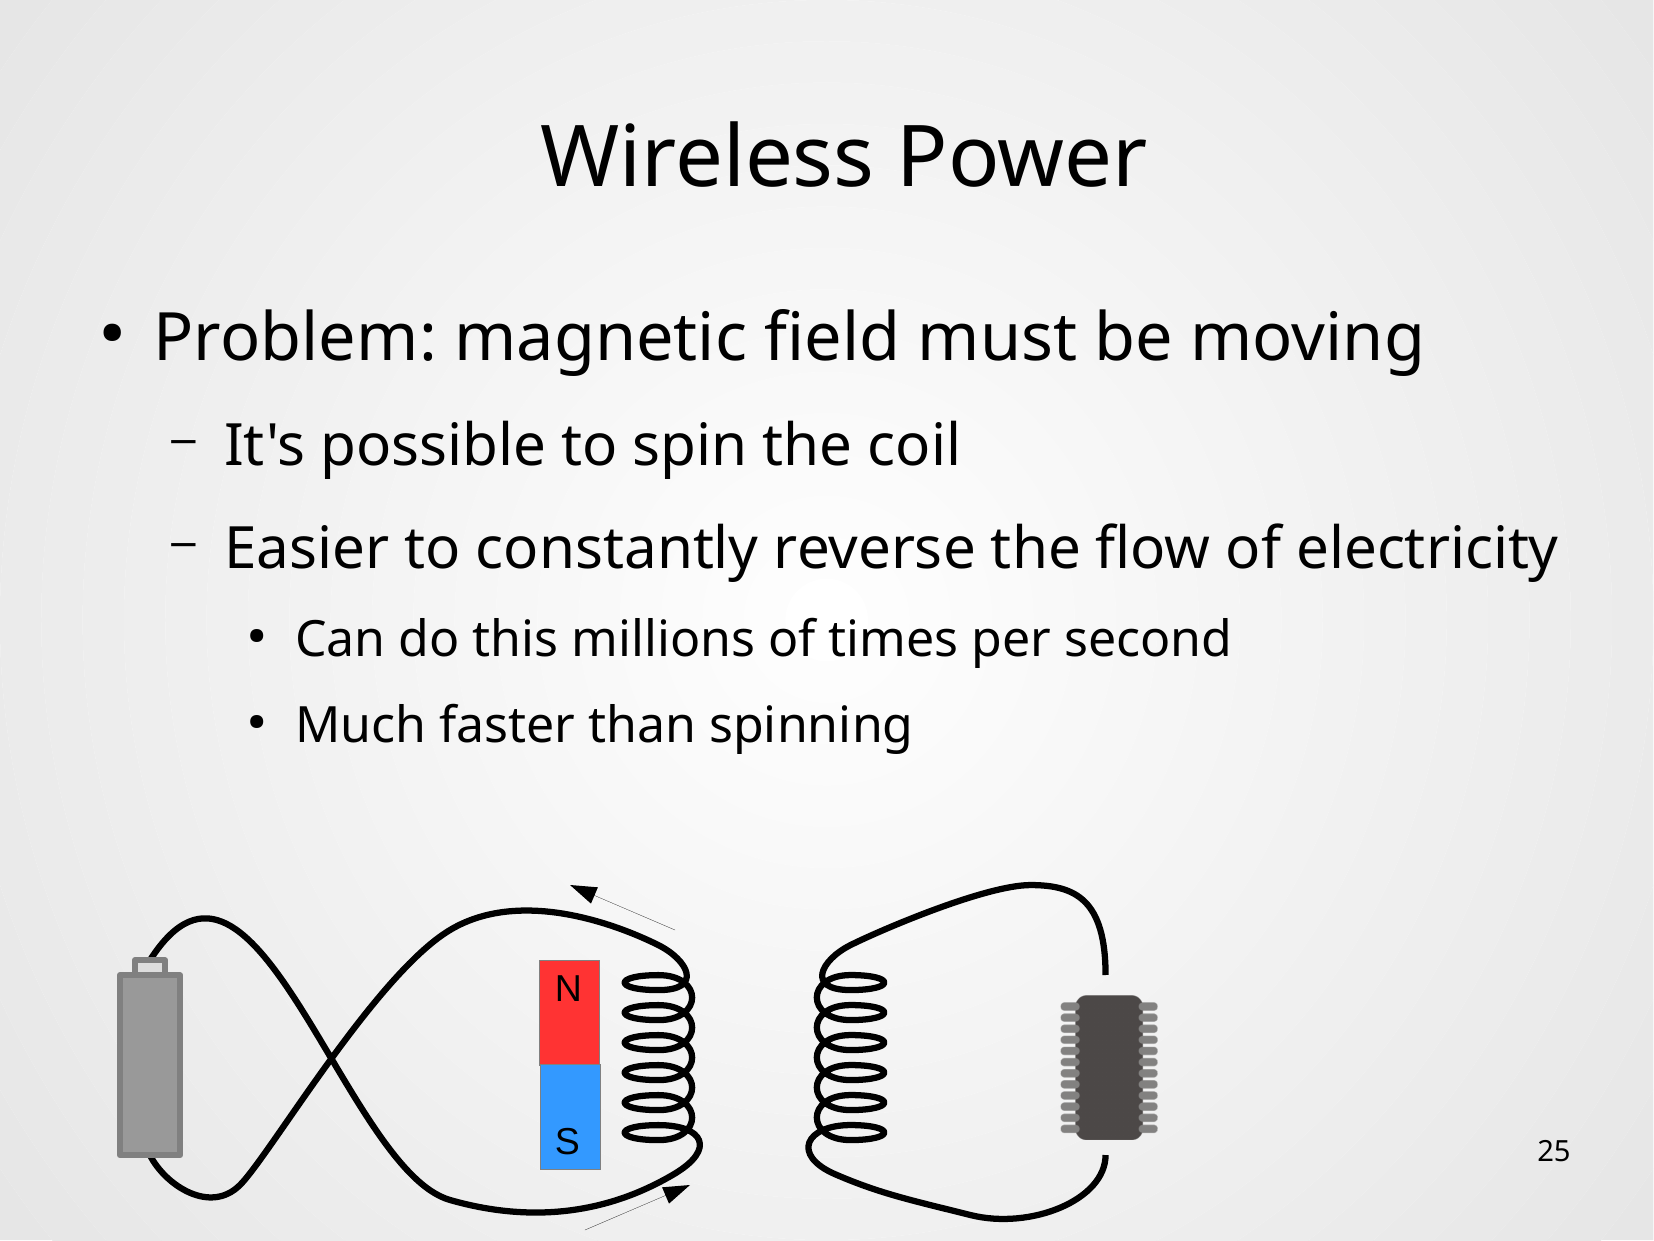

# Wireless Power
Problem: magnetic field must be moving
It's possible to spin the coil
Easier to constantly reverse the flow of electricity
Can do this millions of times per second
Much faster than spinning
N
S
25